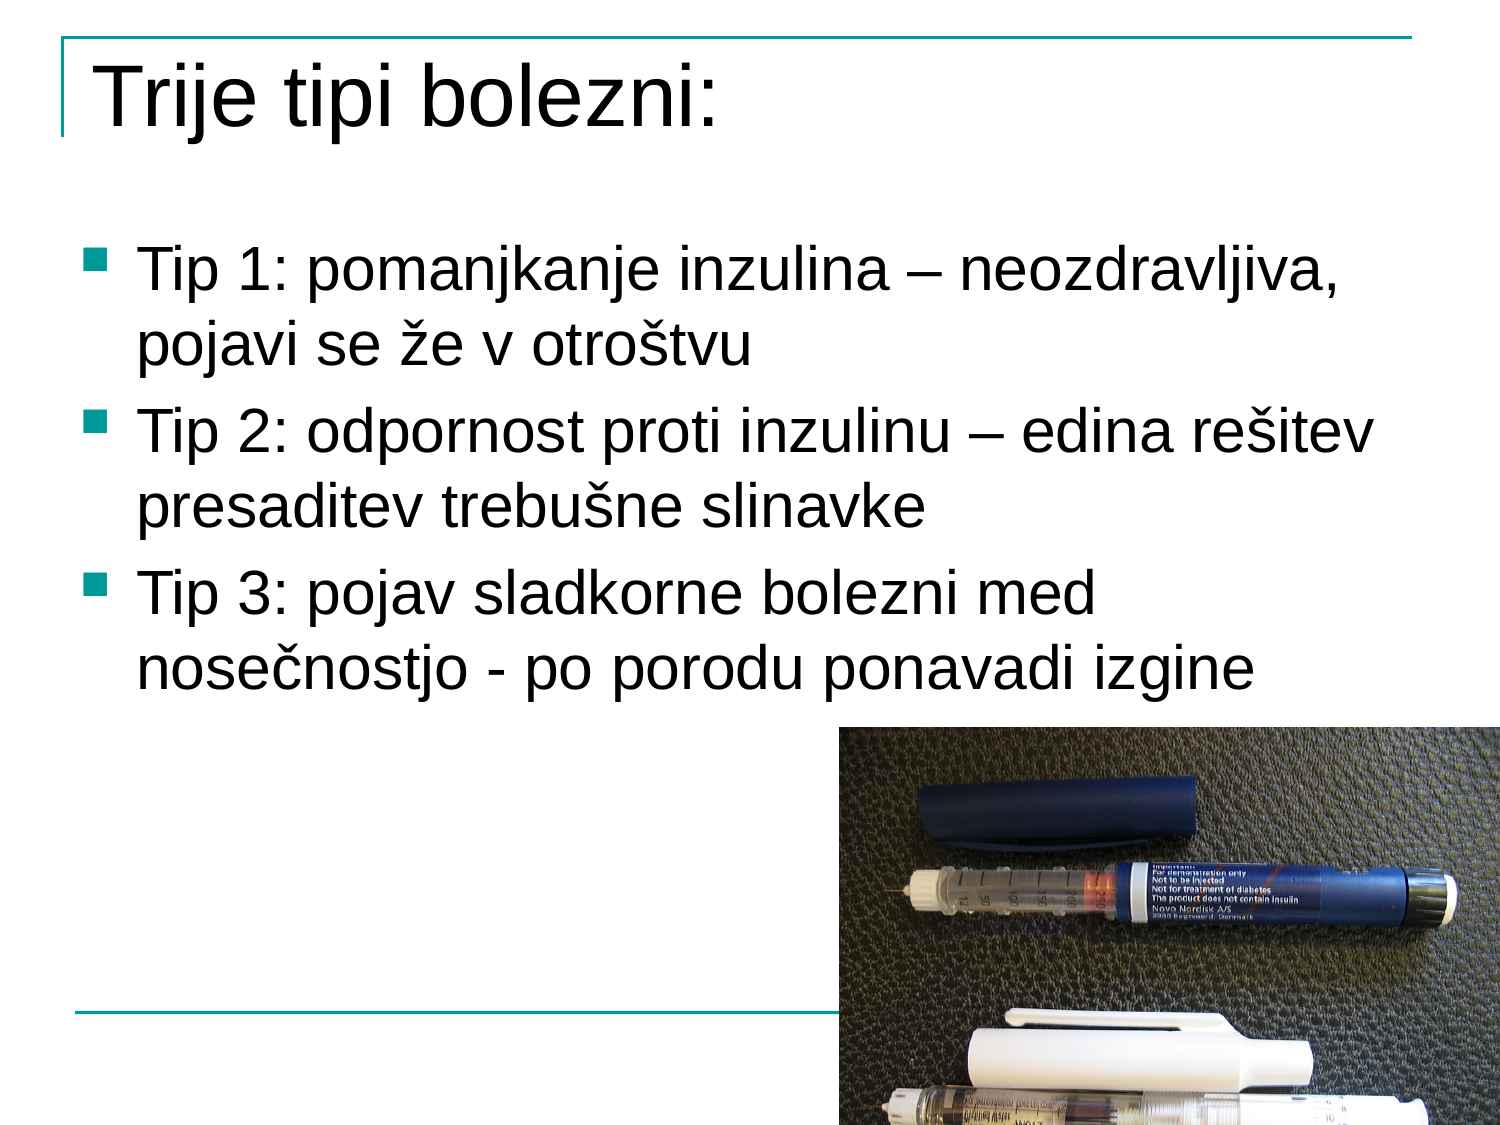

# Trije tipi bolezni:
Tip 1: pomanjkanje inzulina – neozdravljiva, pojavi se že v otroštvu
Tip 2: odpornost proti inzulinu – edina rešitev presaditev trebušne slinavke
Tip 3: pojav sladkorne bolezni med nosečnostjo - po porodu ponavadi izgine